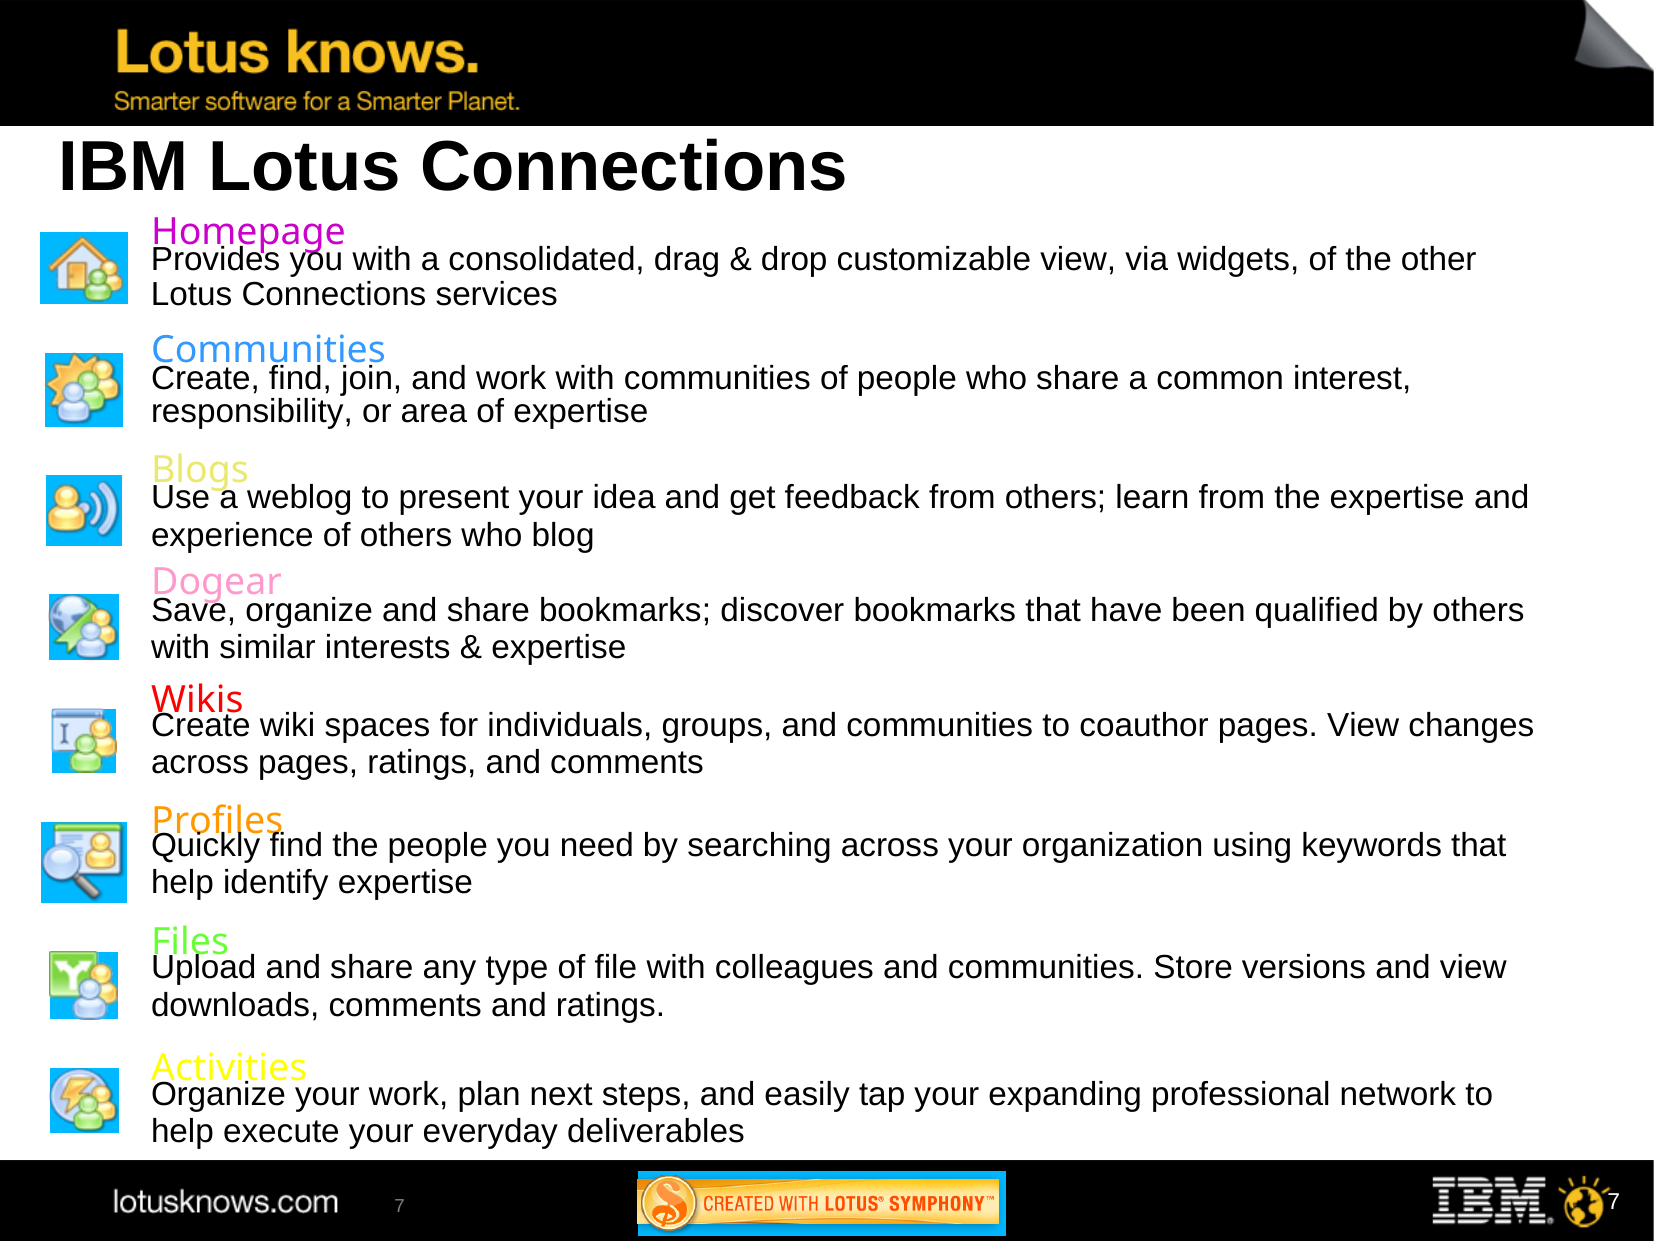

# IBM Lotus Connections
Homepage
Provides you with a consolidated, drag & drop customizable view, via widgets, of the other Lotus Connections services
Communities
Create, find, join, and work with communities of people who share a common interest, responsibility, or area of expertise
Blogs
Use a weblog to present your idea and get feedback from others; learn from the expertise and experience of others who blog
Dogear
Save, organize and share bookmarks; discover bookmarks that have been qualified by others with similar interests & expertise
Wikis
Create wiki spaces for individuals, groups, and communities to coauthor pages. View changes across pages, ratings, and comments
Profiles
Quickly find the people you need by searching across your organization using keywords that help identify expertise
Files
Upload and share any type of file with colleagues and communities. Store versions and view downloads, comments and ratings.
Activities
Organize your work, plan next steps, and easily tap your expanding professional network to help execute your everyday deliverables
7